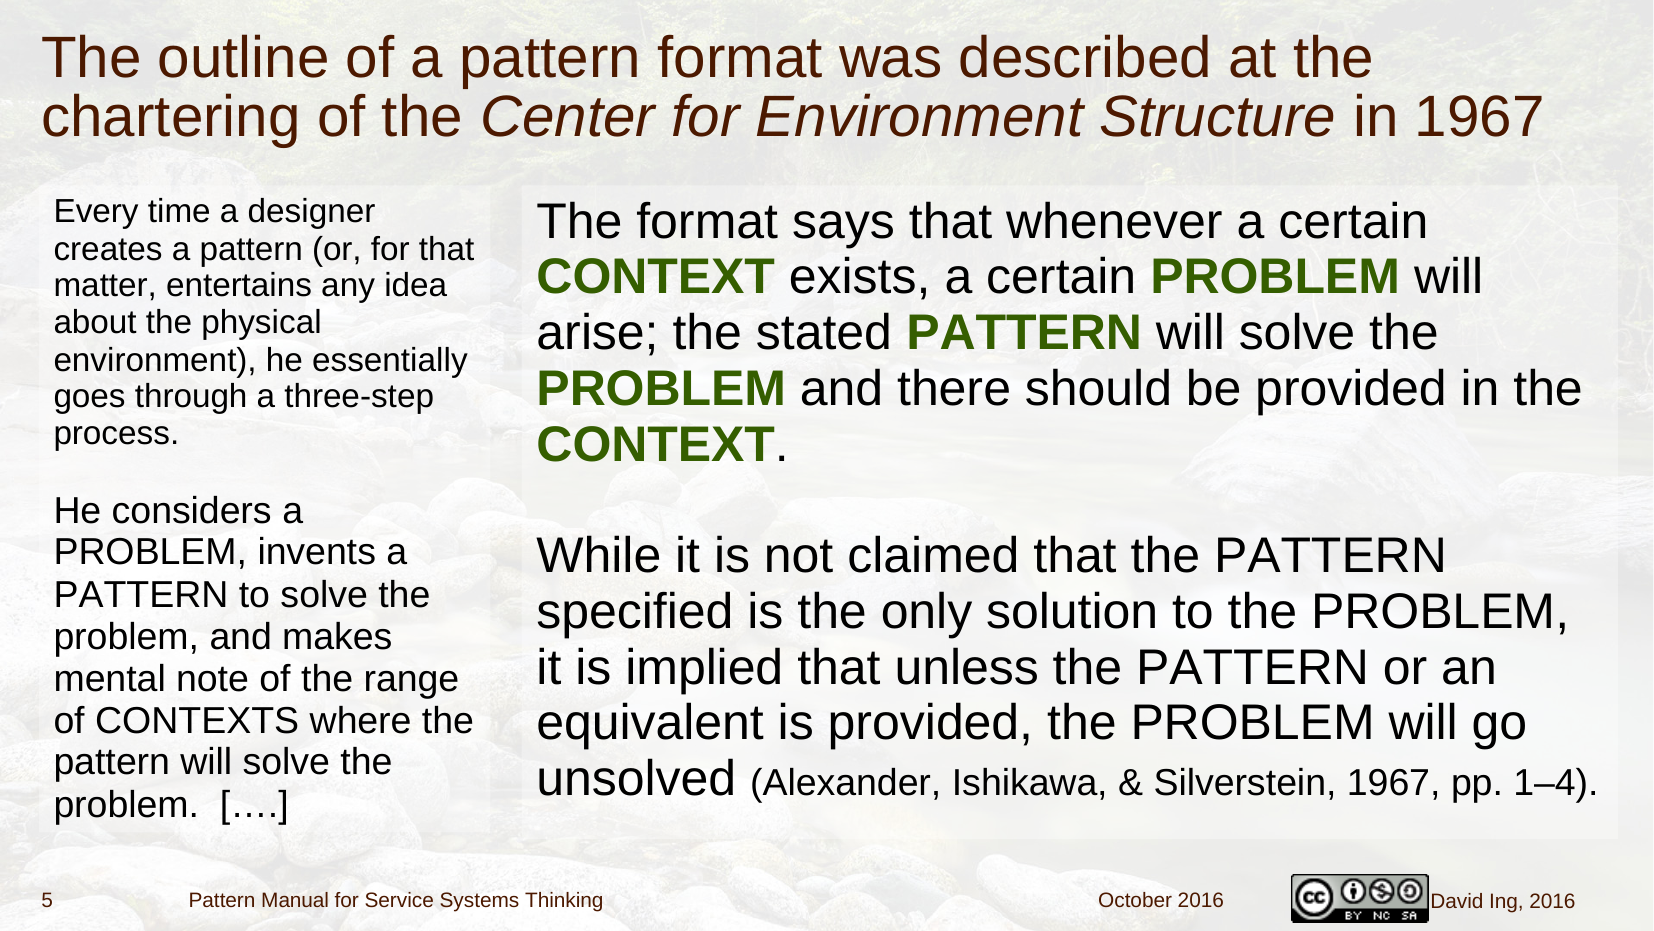

# The outline of a pattern format was described at the chartering of the Center for Environment Structure in 1967
Every time a designer creates a pattern (or, for that matter, entertains any idea about the physical environment), he essentially goes through a three-step process.
He considers a PROBLEM, invents a PATTERN to solve the problem, and makes mental note of the range of CONTEXTS where the pattern will solve the problem. [….]
The format says that whenever a certain CONTEXT exists, a certain PROBLEM will arise; the stated PATTERN will solve the PROBLEM and there should be provided in the CONTEXT.
While it is not claimed that the PATTERN specified is the only solution to the PROBLEM, it is implied that unless the PATTERN or an equivalent is provided, the PROBLEM will go unsolved (Alexander, Ishikawa, & Silverstein, 1967, pp. 1–4).
Pattern Manual for Service Systems Thinking
October 2016
5